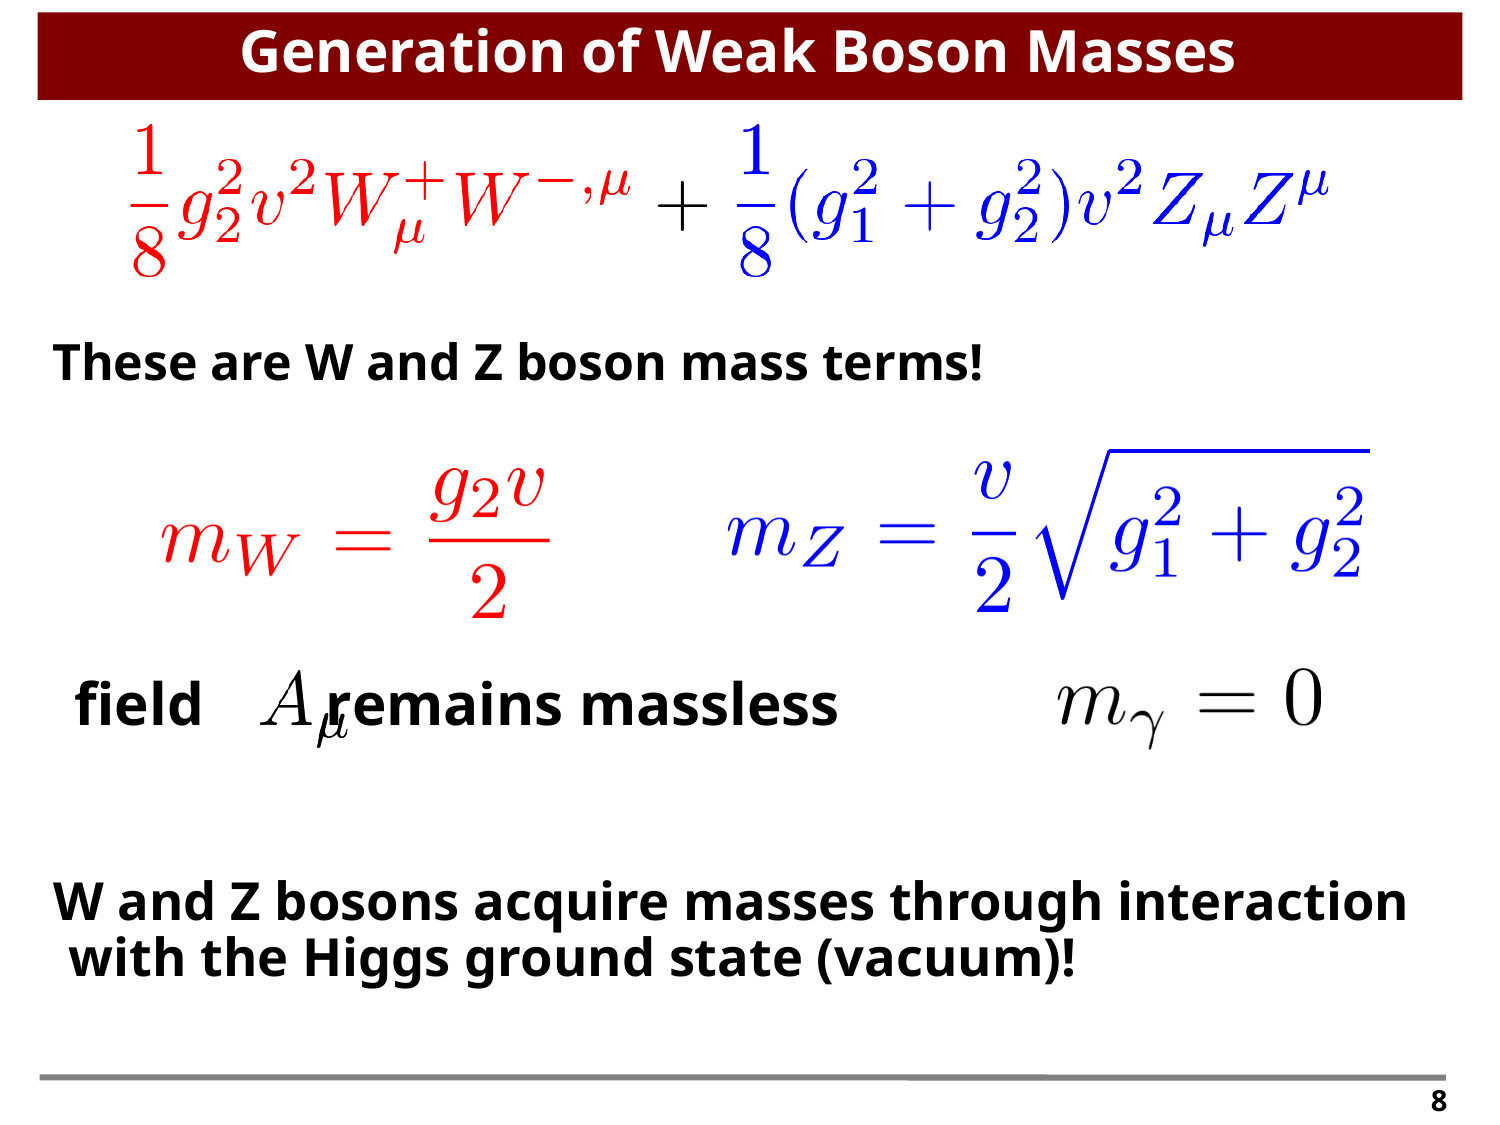

# Generation of Weak Boson Masses
These are W and Z boson mass terms!
field remains massless
 W and Z bosons acquire masses through interaction with the Higgs ground state (vacuum)!